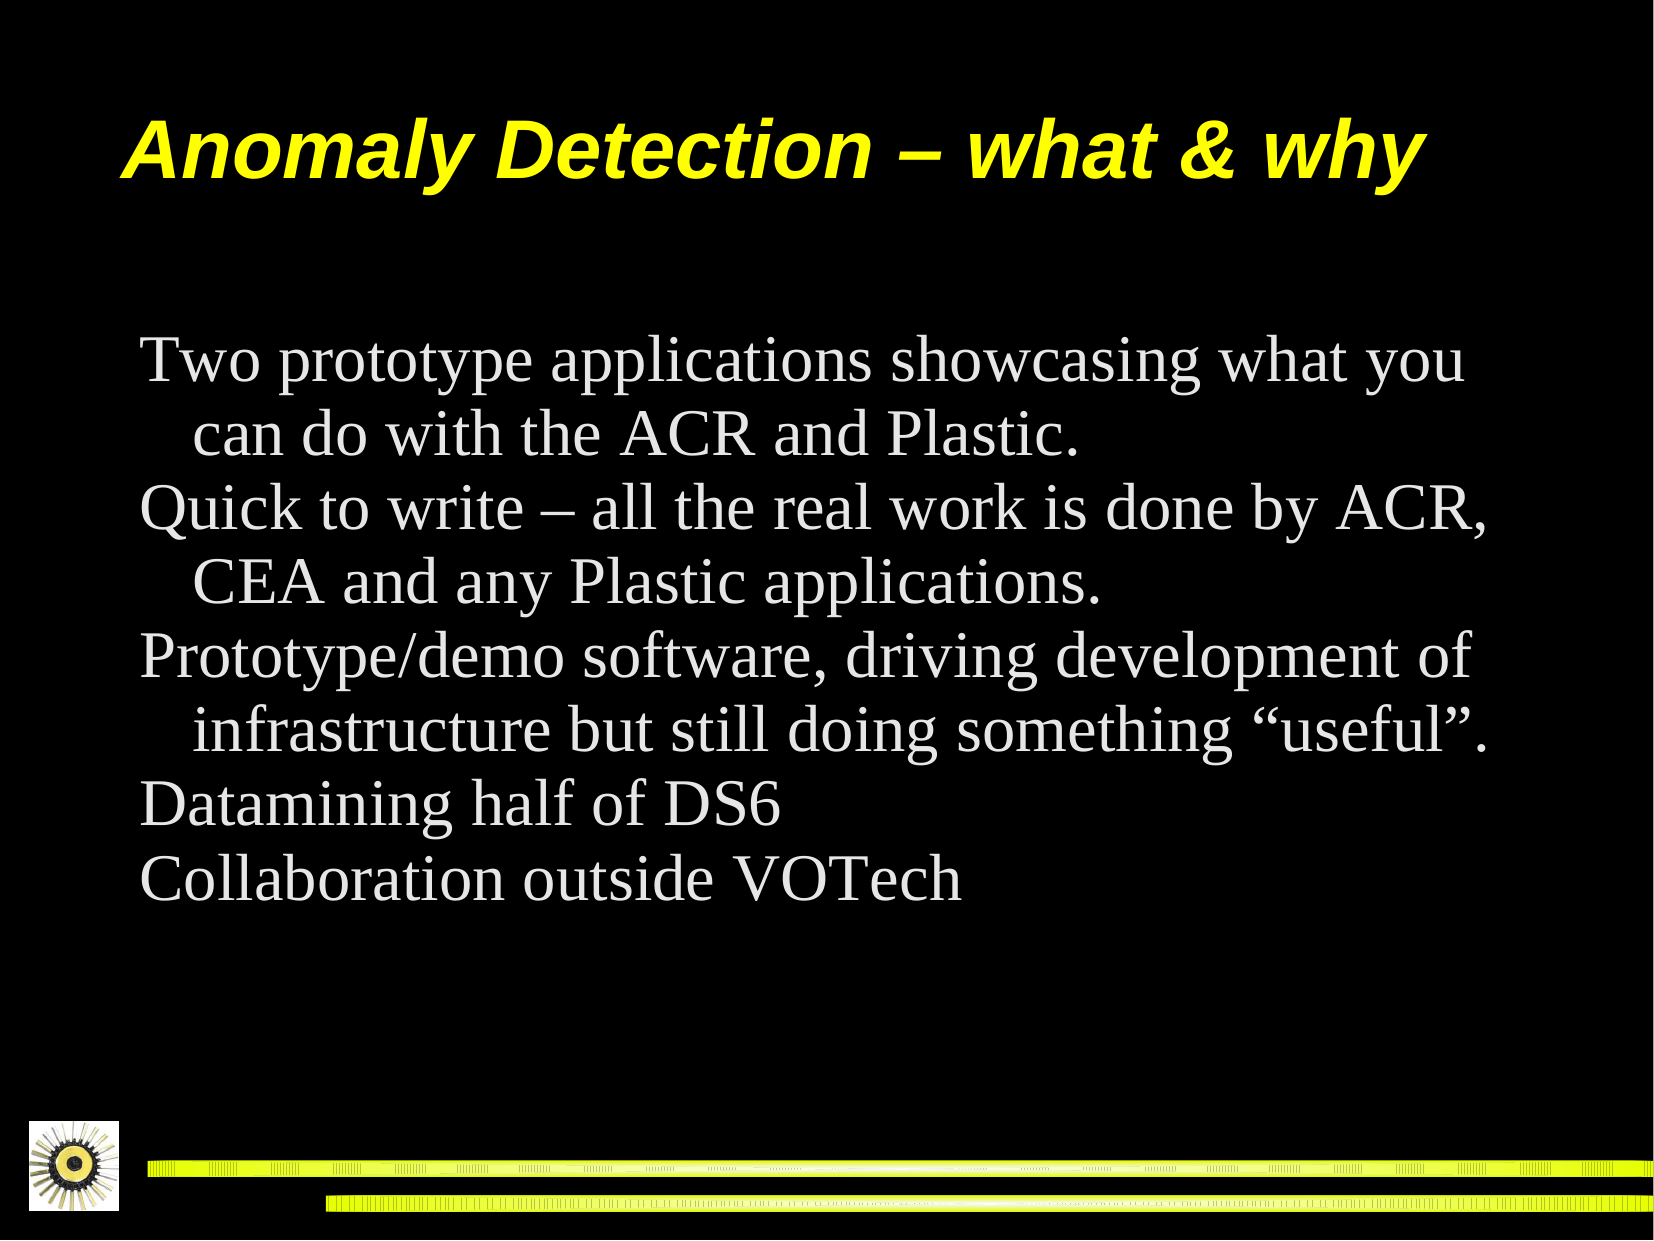

# Anomaly Detection – what & why
Two prototype applications showcasing what you can do with the ACR and Plastic.
Quick to write – all the real work is done by ACR, CEA and any Plastic applications.
Prototype/demo software, driving development of infrastructure but still doing something “useful”.
Datamining half of DS6
Collaboration outside VOTech